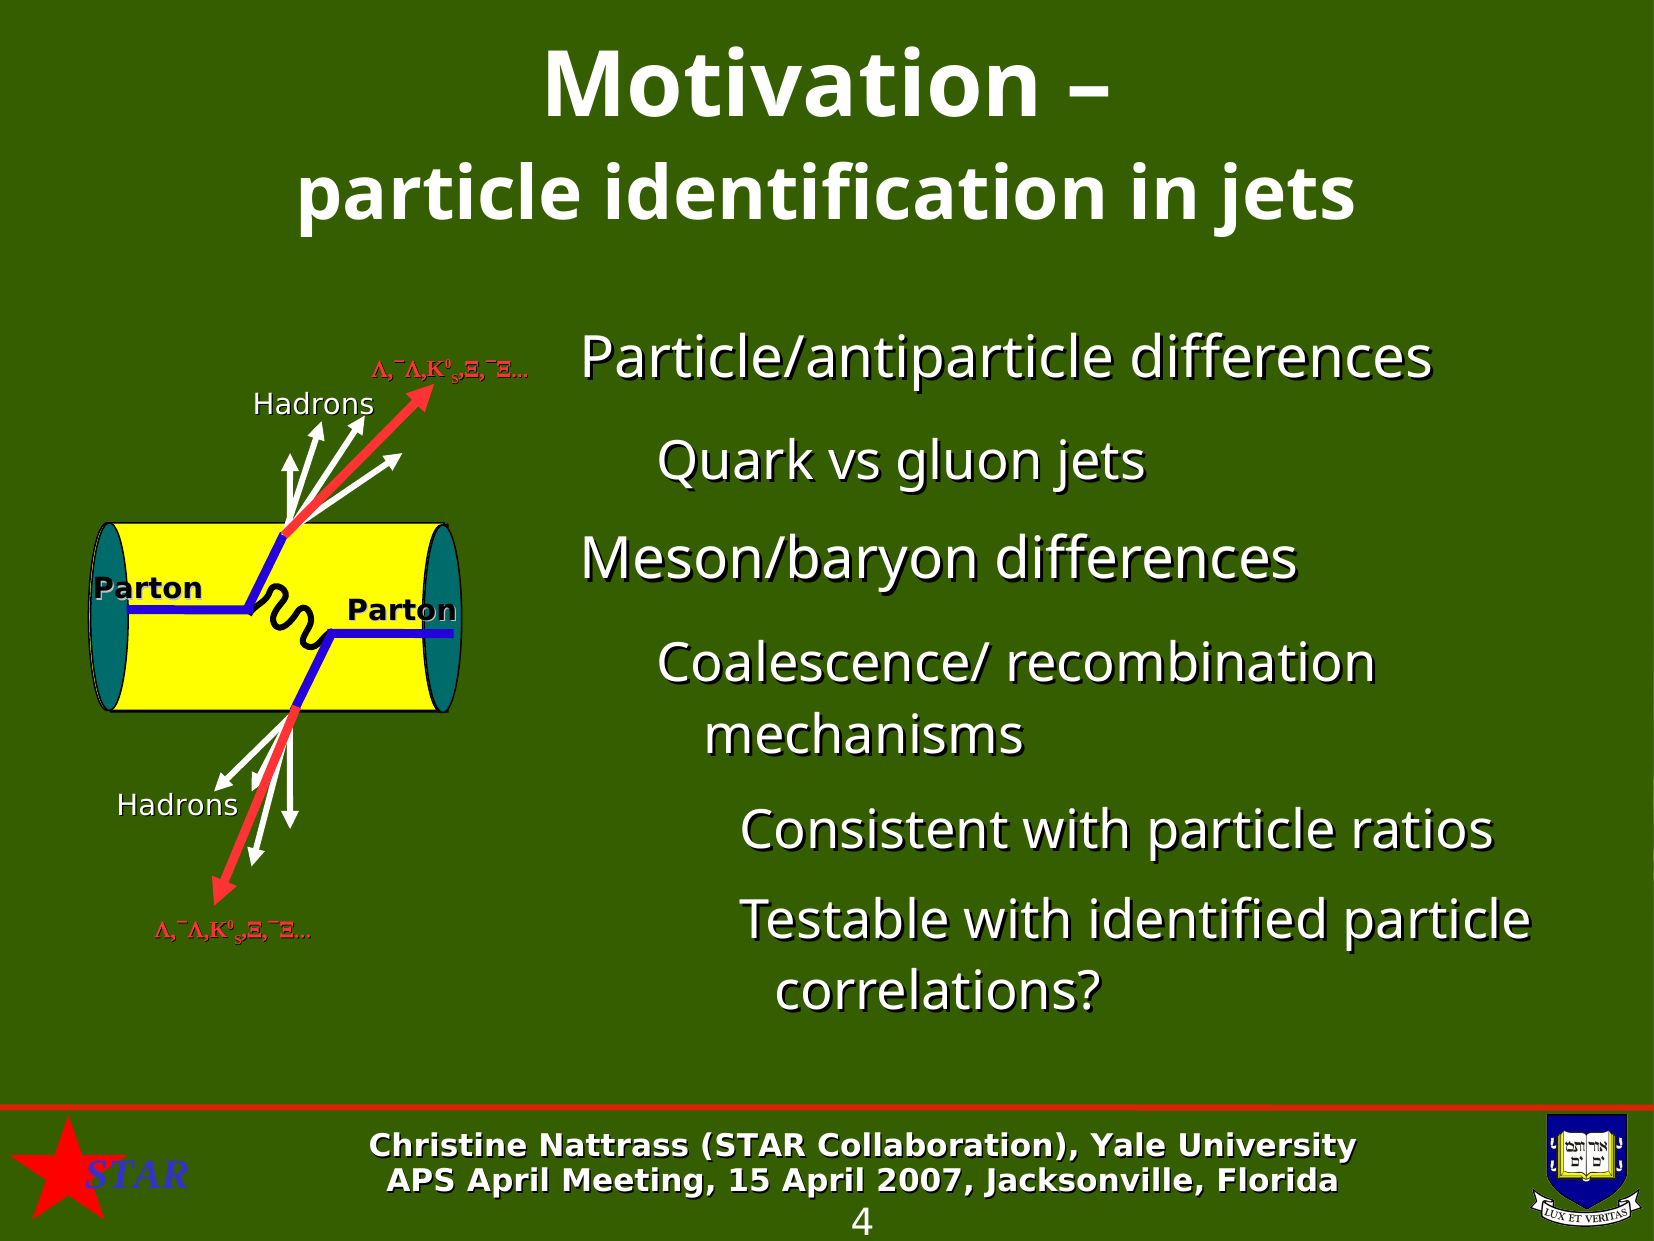

# Motivation – particle identification in jets
Particle/antiparticle differences
Quark vs gluon jets
Meson/baryon differences
Coalescence/ recombination mechanisms
Consistent with particle ratios
Testable with identified particle correlations?
K0S,
Hadrons
Parton
Parton
Hadrons
K0S,
4